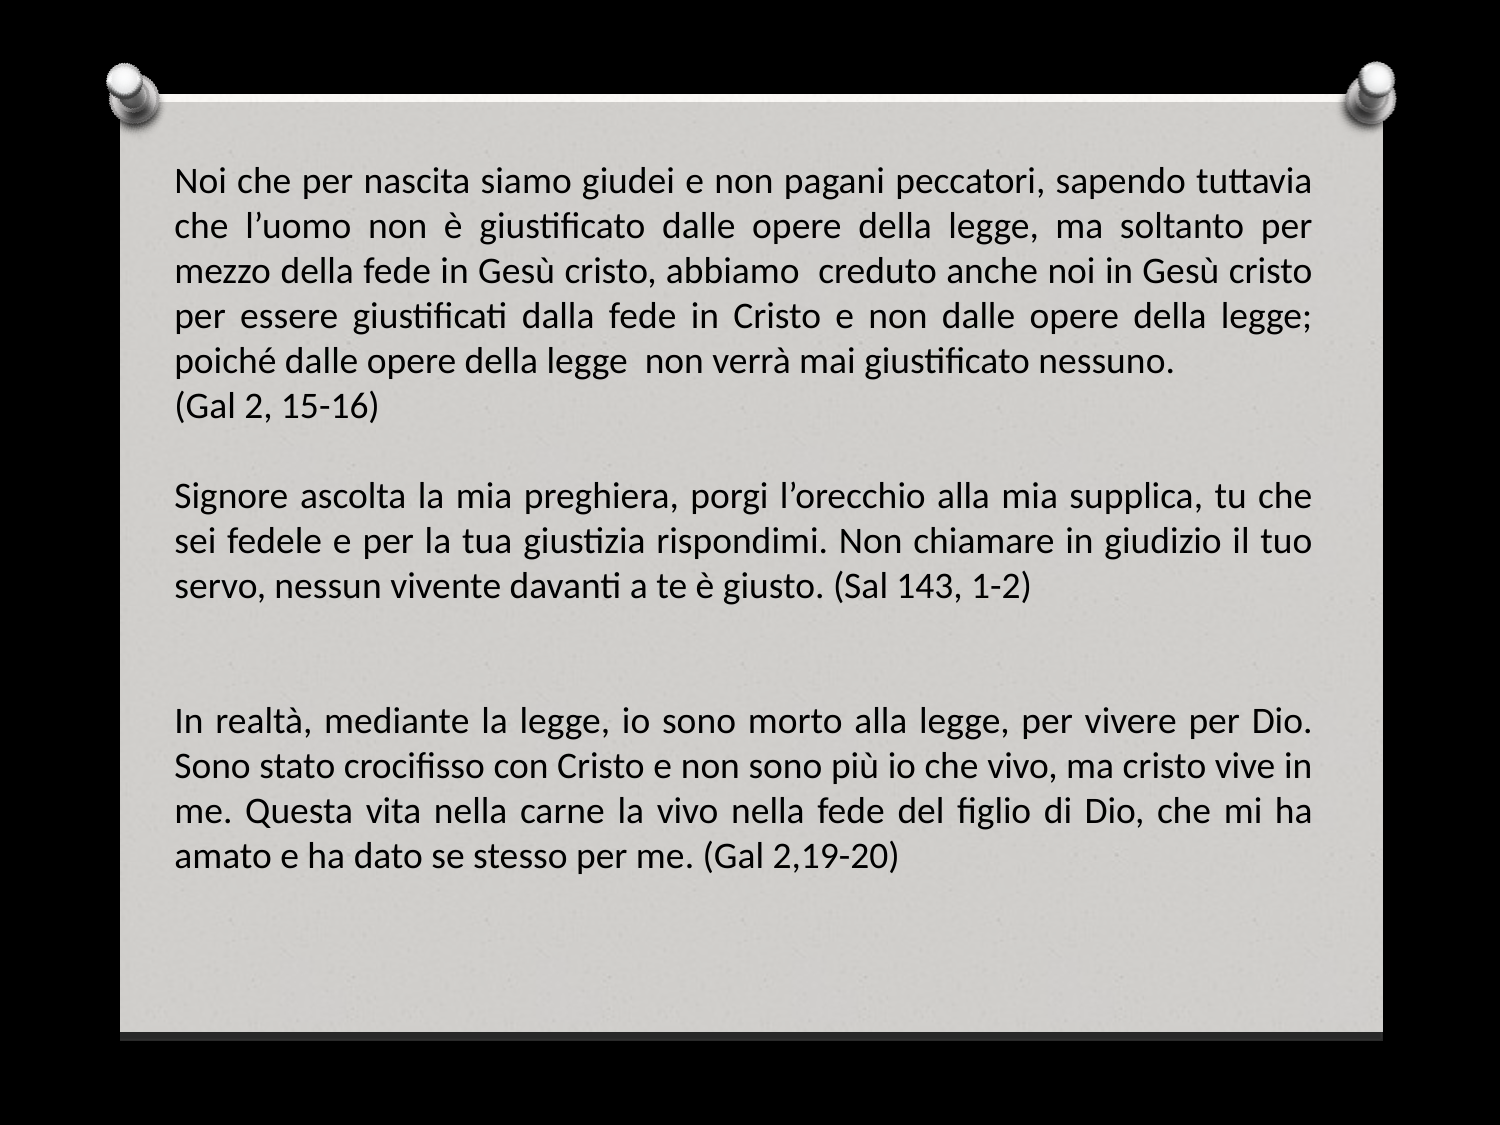

Noi che per nascita siamo giudei e non pagani peccatori, sapendo tuttavia che l’uomo non è giustificato dalle opere della legge, ma soltanto per mezzo della fede in Gesù cristo, abbiamo creduto anche noi in Gesù cristo per essere giustificati dalla fede in Cristo e non dalle opere della legge; poiché dalle opere della legge non verrà mai giustificato nessuno.
(Gal 2, 15-16)
Signore ascolta la mia preghiera, porgi l’orecchio alla mia supplica, tu che sei fedele e per la tua giustizia rispondimi. Non chiamare in giudizio il tuo servo, nessun vivente davanti a te è giusto. (Sal 143, 1-2)
In realtà, mediante la legge, io sono morto alla legge, per vivere per Dio. Sono stato crocifisso con Cristo e non sono più io che vivo, ma cristo vive in me. Questa vita nella carne la vivo nella fede del figlio di Dio, che mi ha amato e ha dato se stesso per me. (Gal 2,19-20)